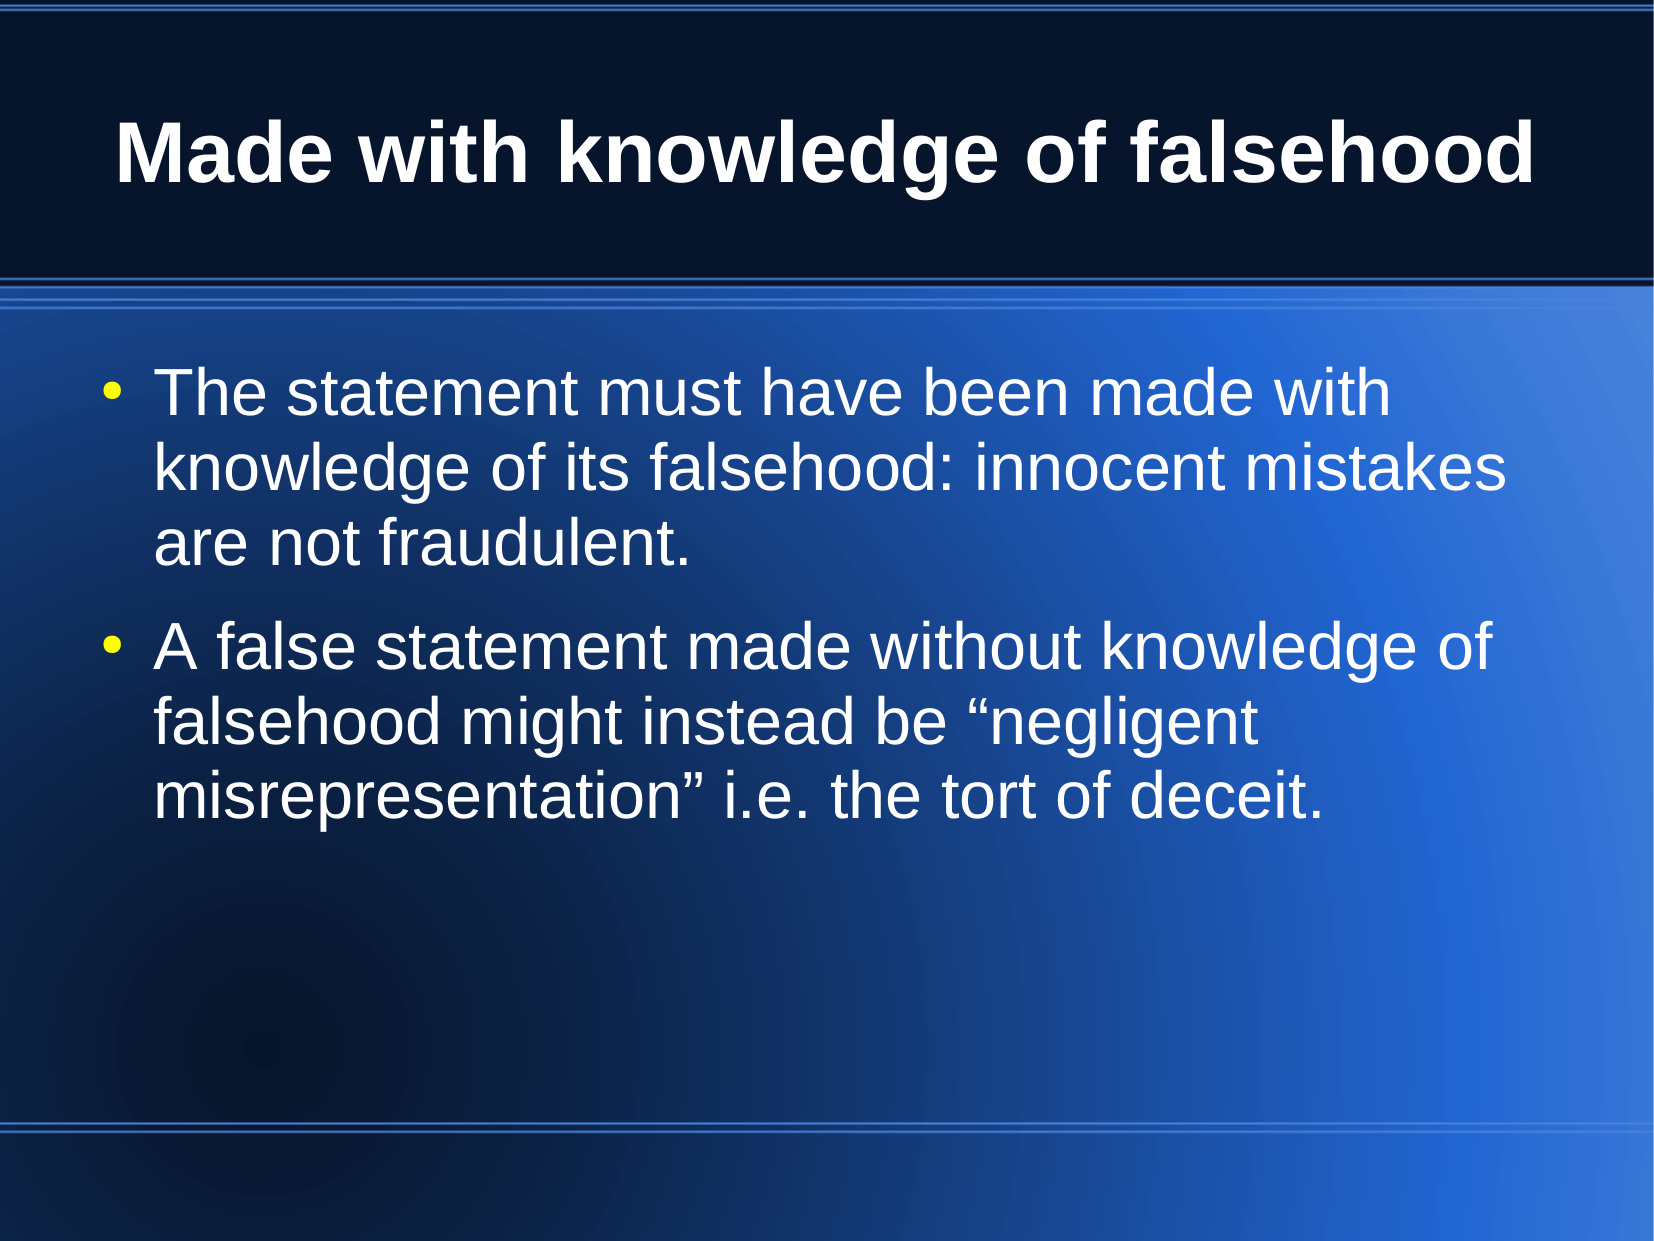

# Made with knowledge of falsehood
The statement must have been made with knowledge of its falsehood: innocent mistakes are not fraudulent.
A false statement made without knowledge of falsehood might instead be “negligent misrepresentation” i.e. the tort of deceit.